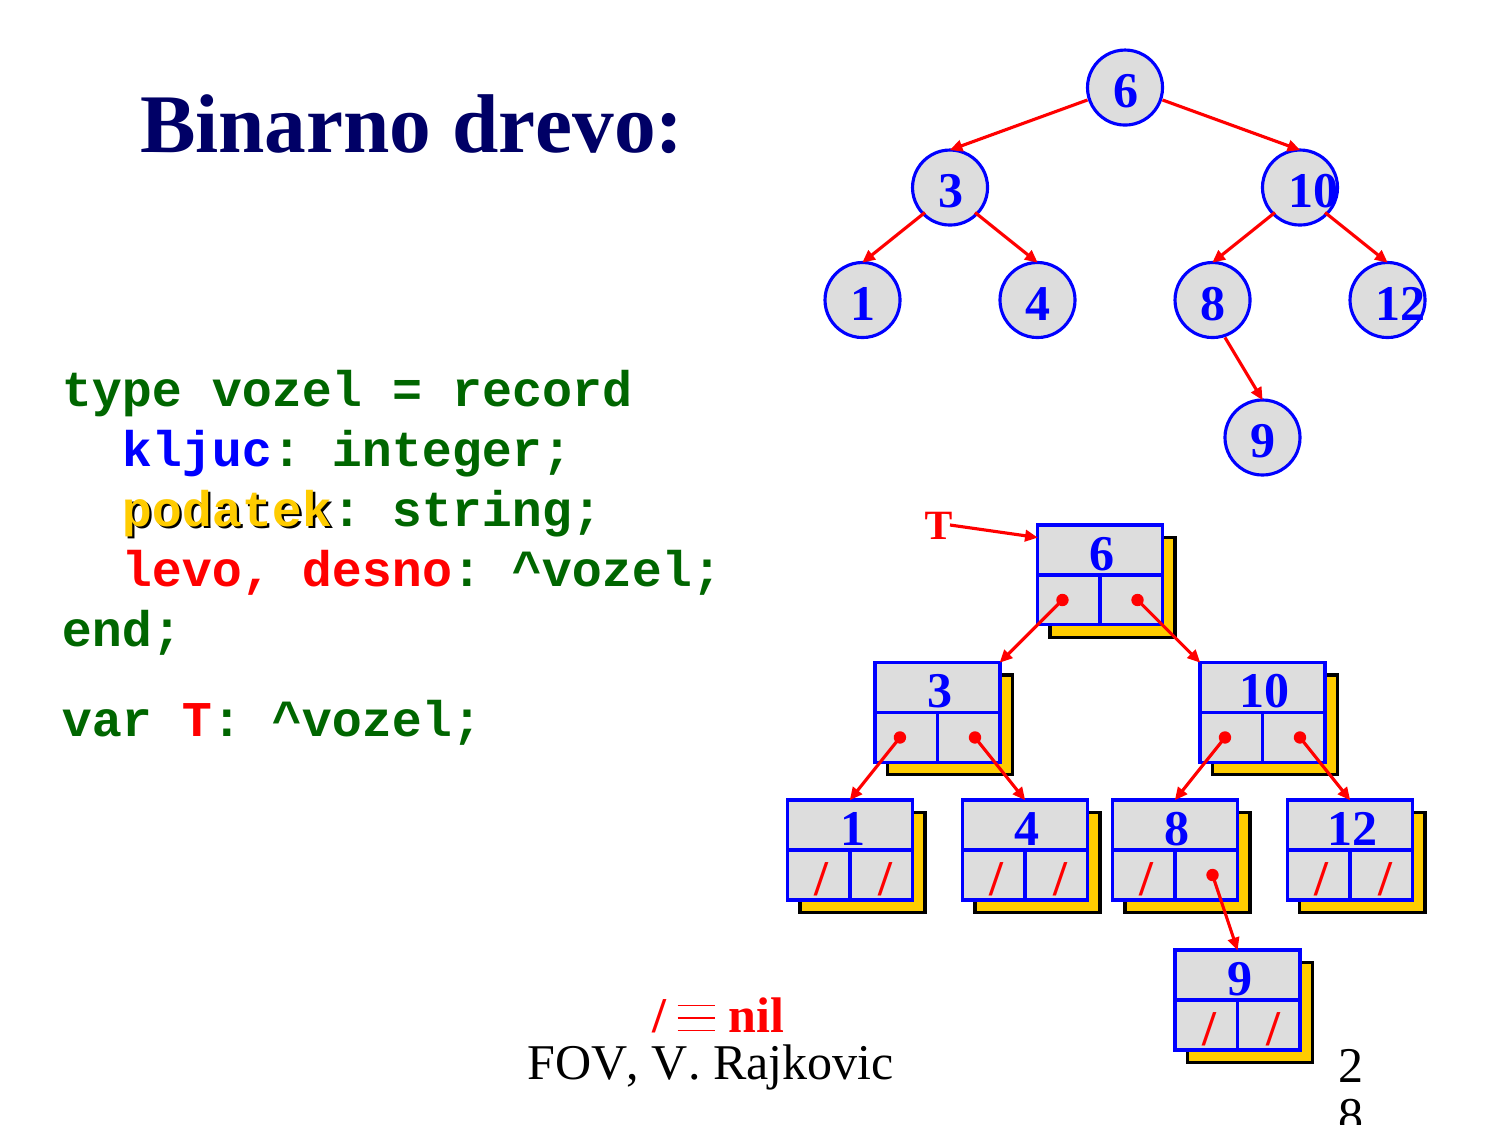

6
3
10
1
4
8
12
9
Binarno drevo:
type vozel = record
 kljuc: integer;
 podatek: string;
 levo, desno: ^vozel;
end;
var T: ^vozel;
T
6
3
10
1
4
8
12
 / /
 / /
 /
 / /
9
 / /
/ nil
FOV, V. Rajkovic
28